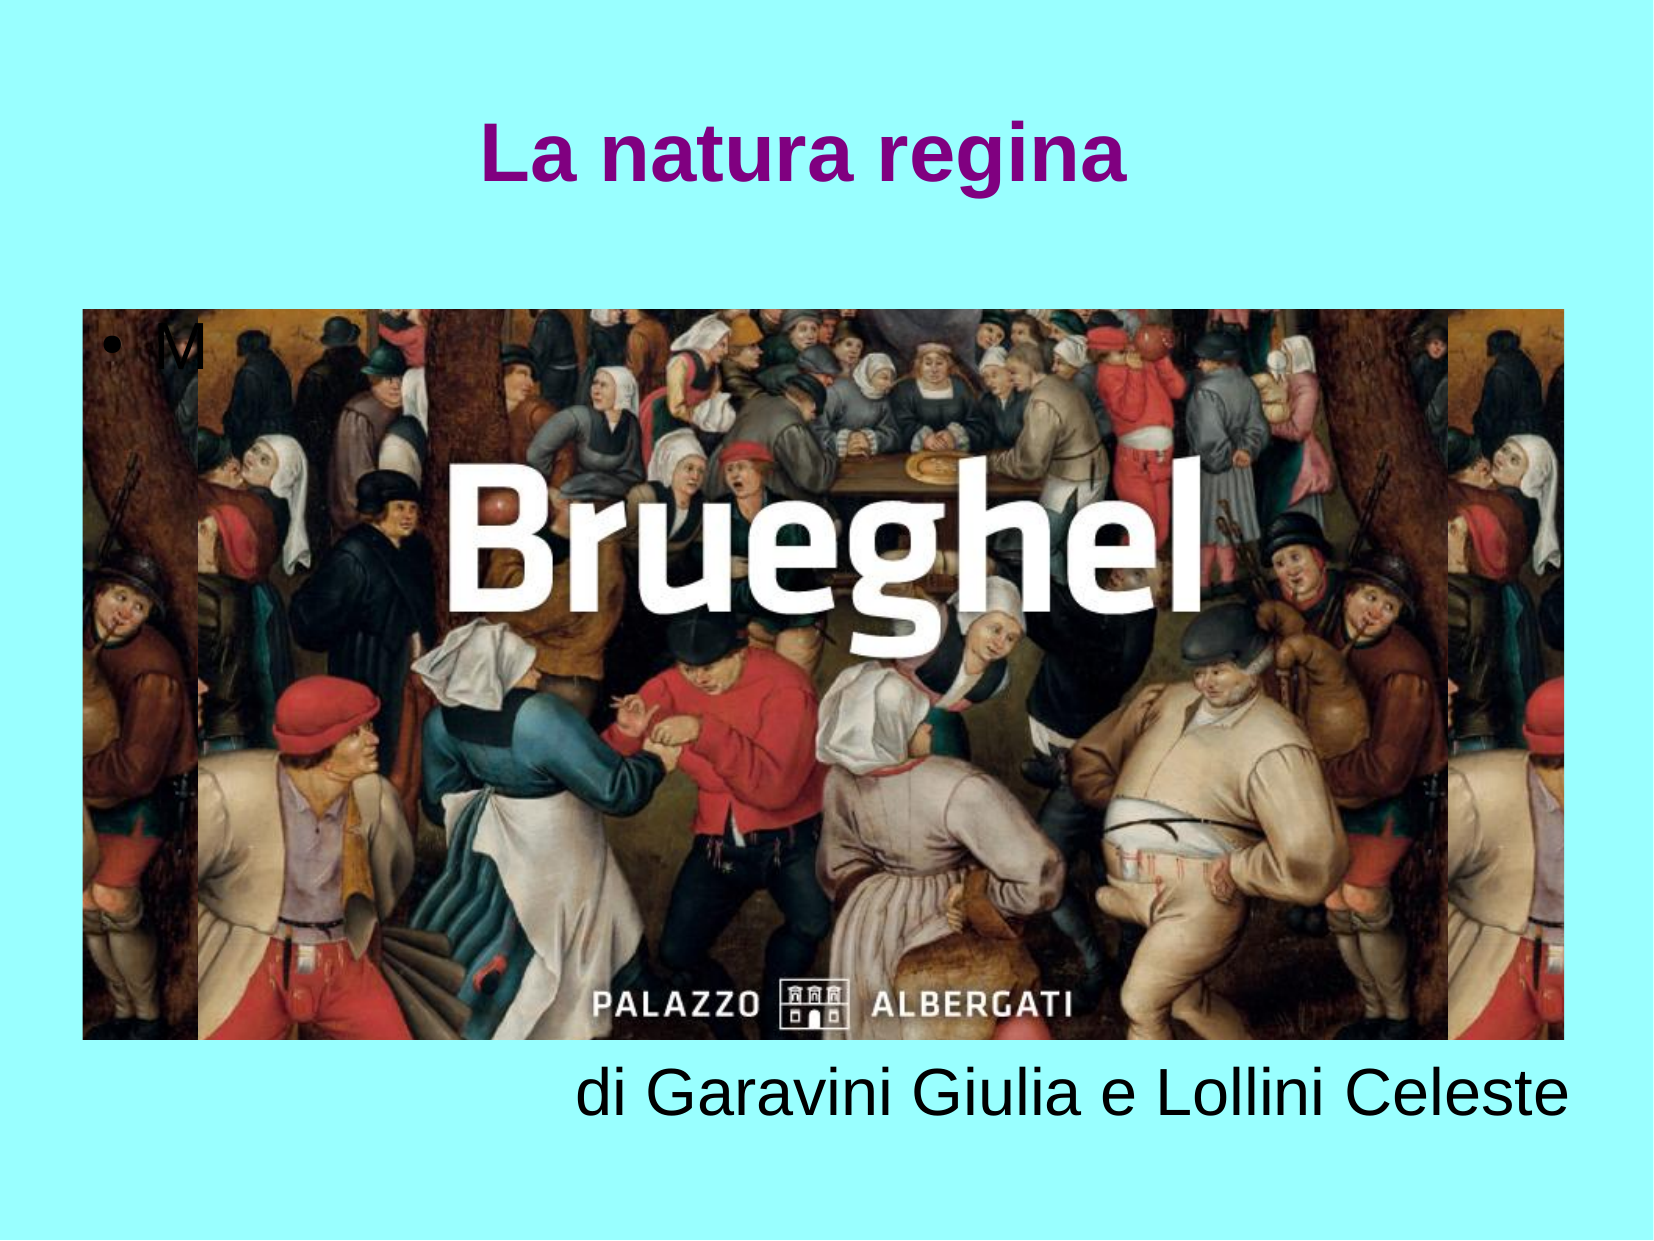

# La natura regina
M
 di Garavini Giulia e Lollini Celeste